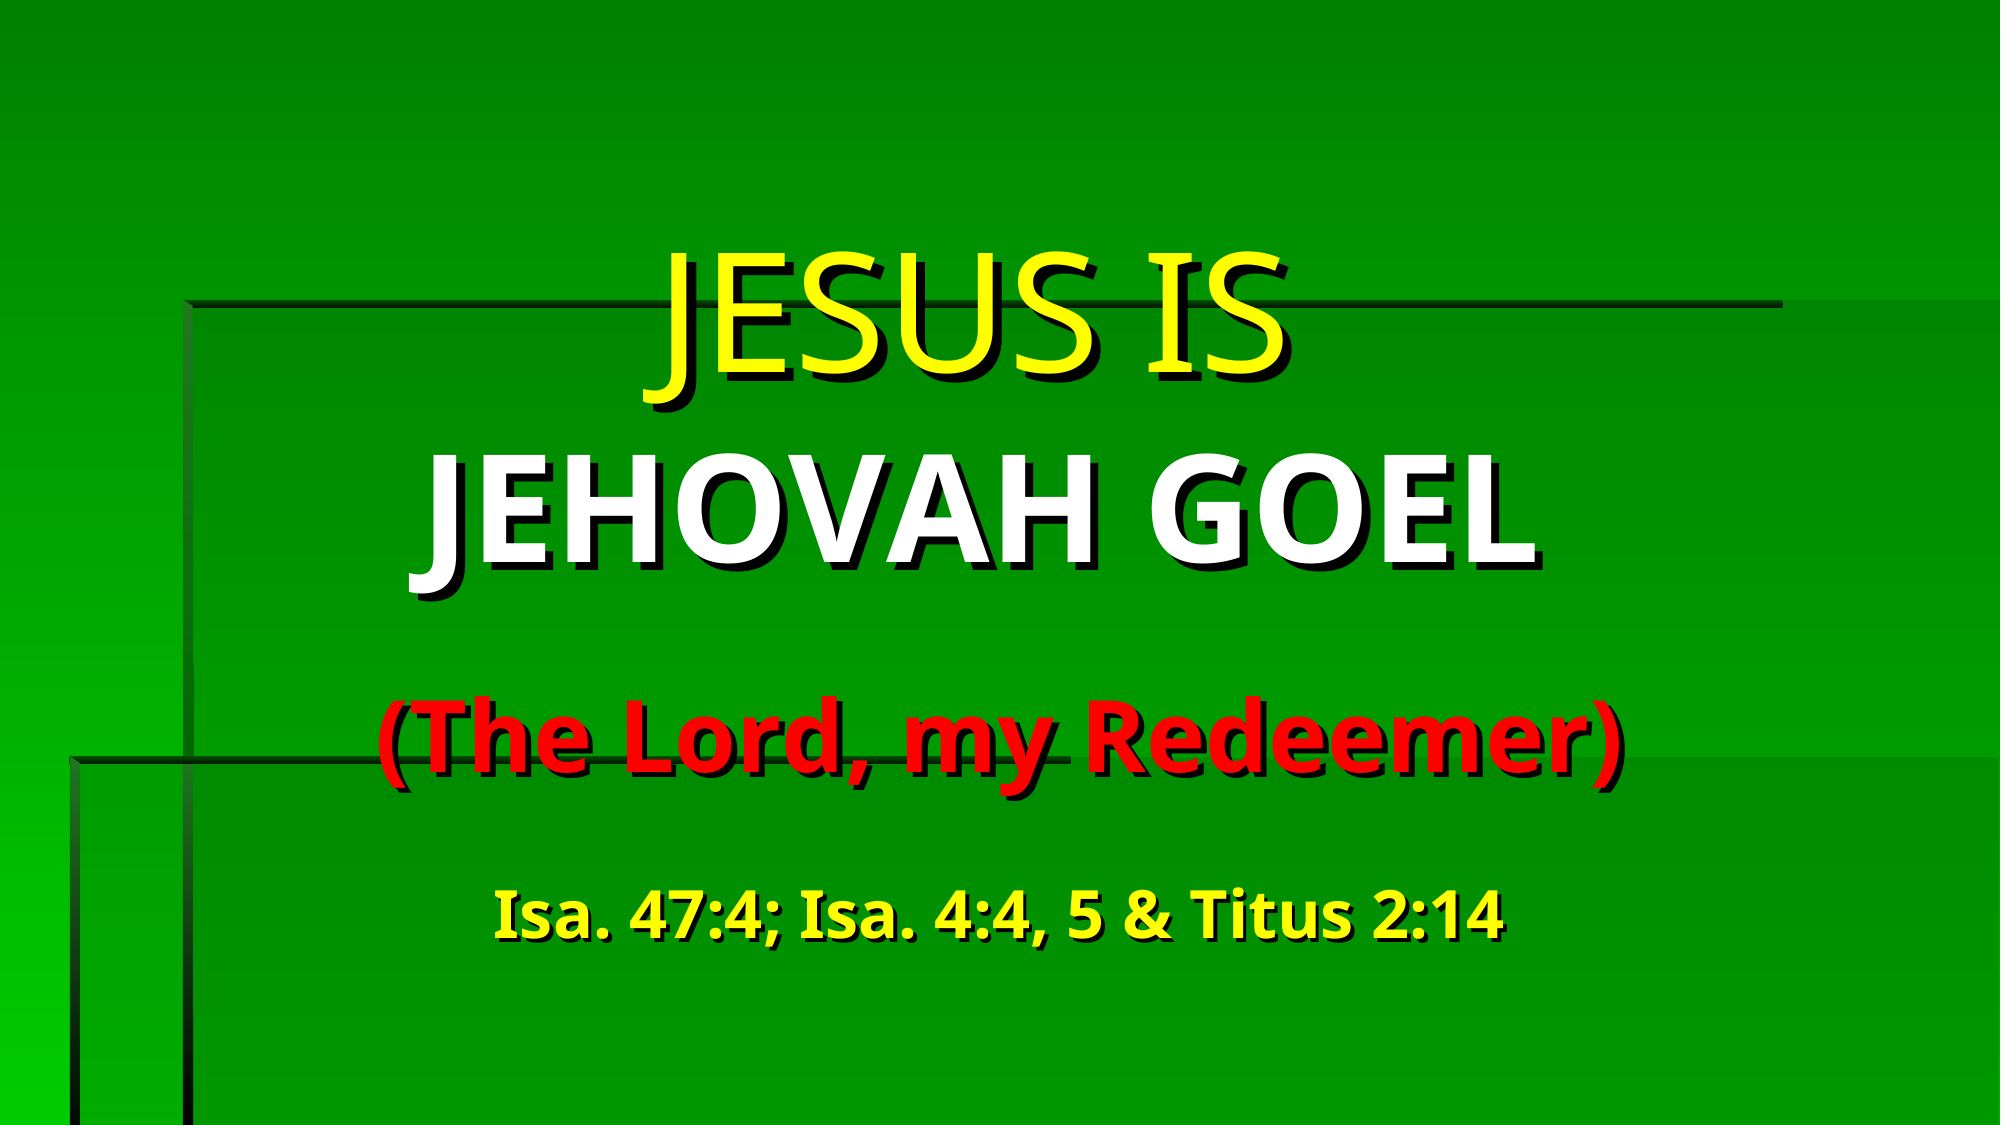

# JESUS IS JEHOVAH GOEL (The Lord, my Redeemer) Isa. 47:4; Isa. 4:4, 5 & Titus 2:14